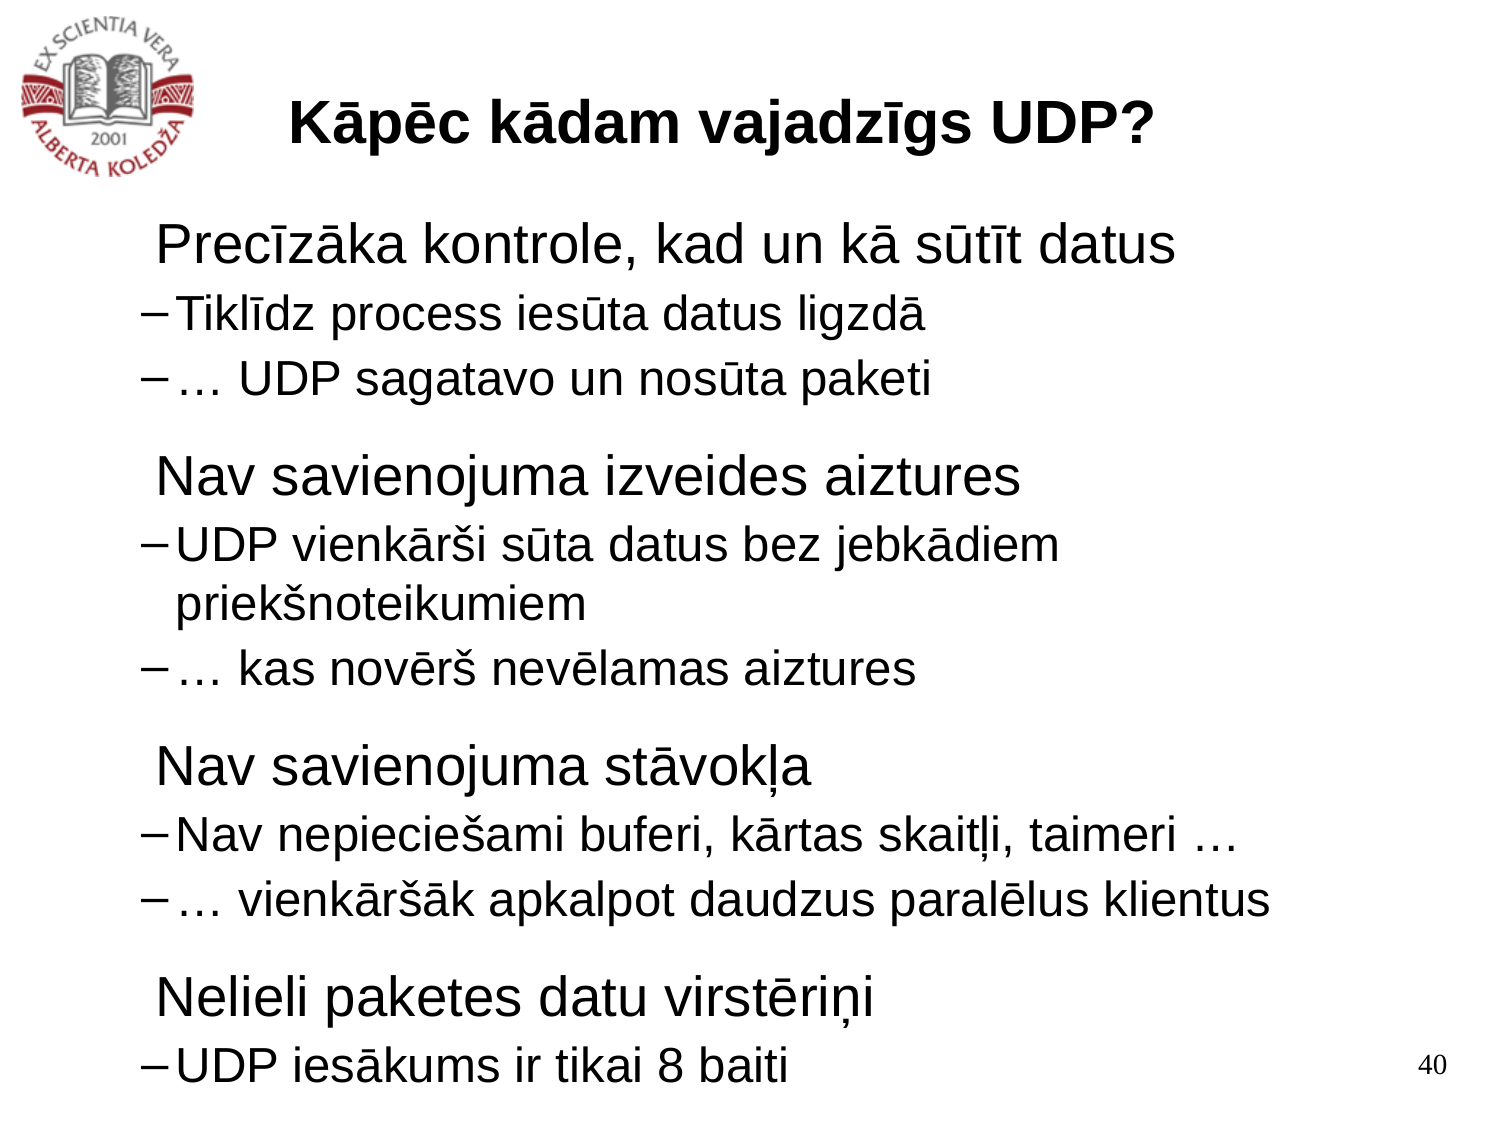

# Kāpēc kādam vajadzīgs UDP?
Precīzāka kontrole, kad un kā sūtīt datus
Tiklīdz process iesūta datus ligzdā
… UDP sagatavo un nosūta paketi
Nav savienojuma izveides aiztures
UDP vienkārši sūta datus bez jebkādiem priekšnoteikumiem
… kas novērš nevēlamas aiztures
Nav savienojuma stāvokļa
Nav nepieciešami buferi, kārtas skaitļi, taimeri …
… vienkāršāk apkalpot daudzus paralēlus klientus
Nelieli paketes datu virstēriņi
UDP iesākums ir tikai 8 baiti